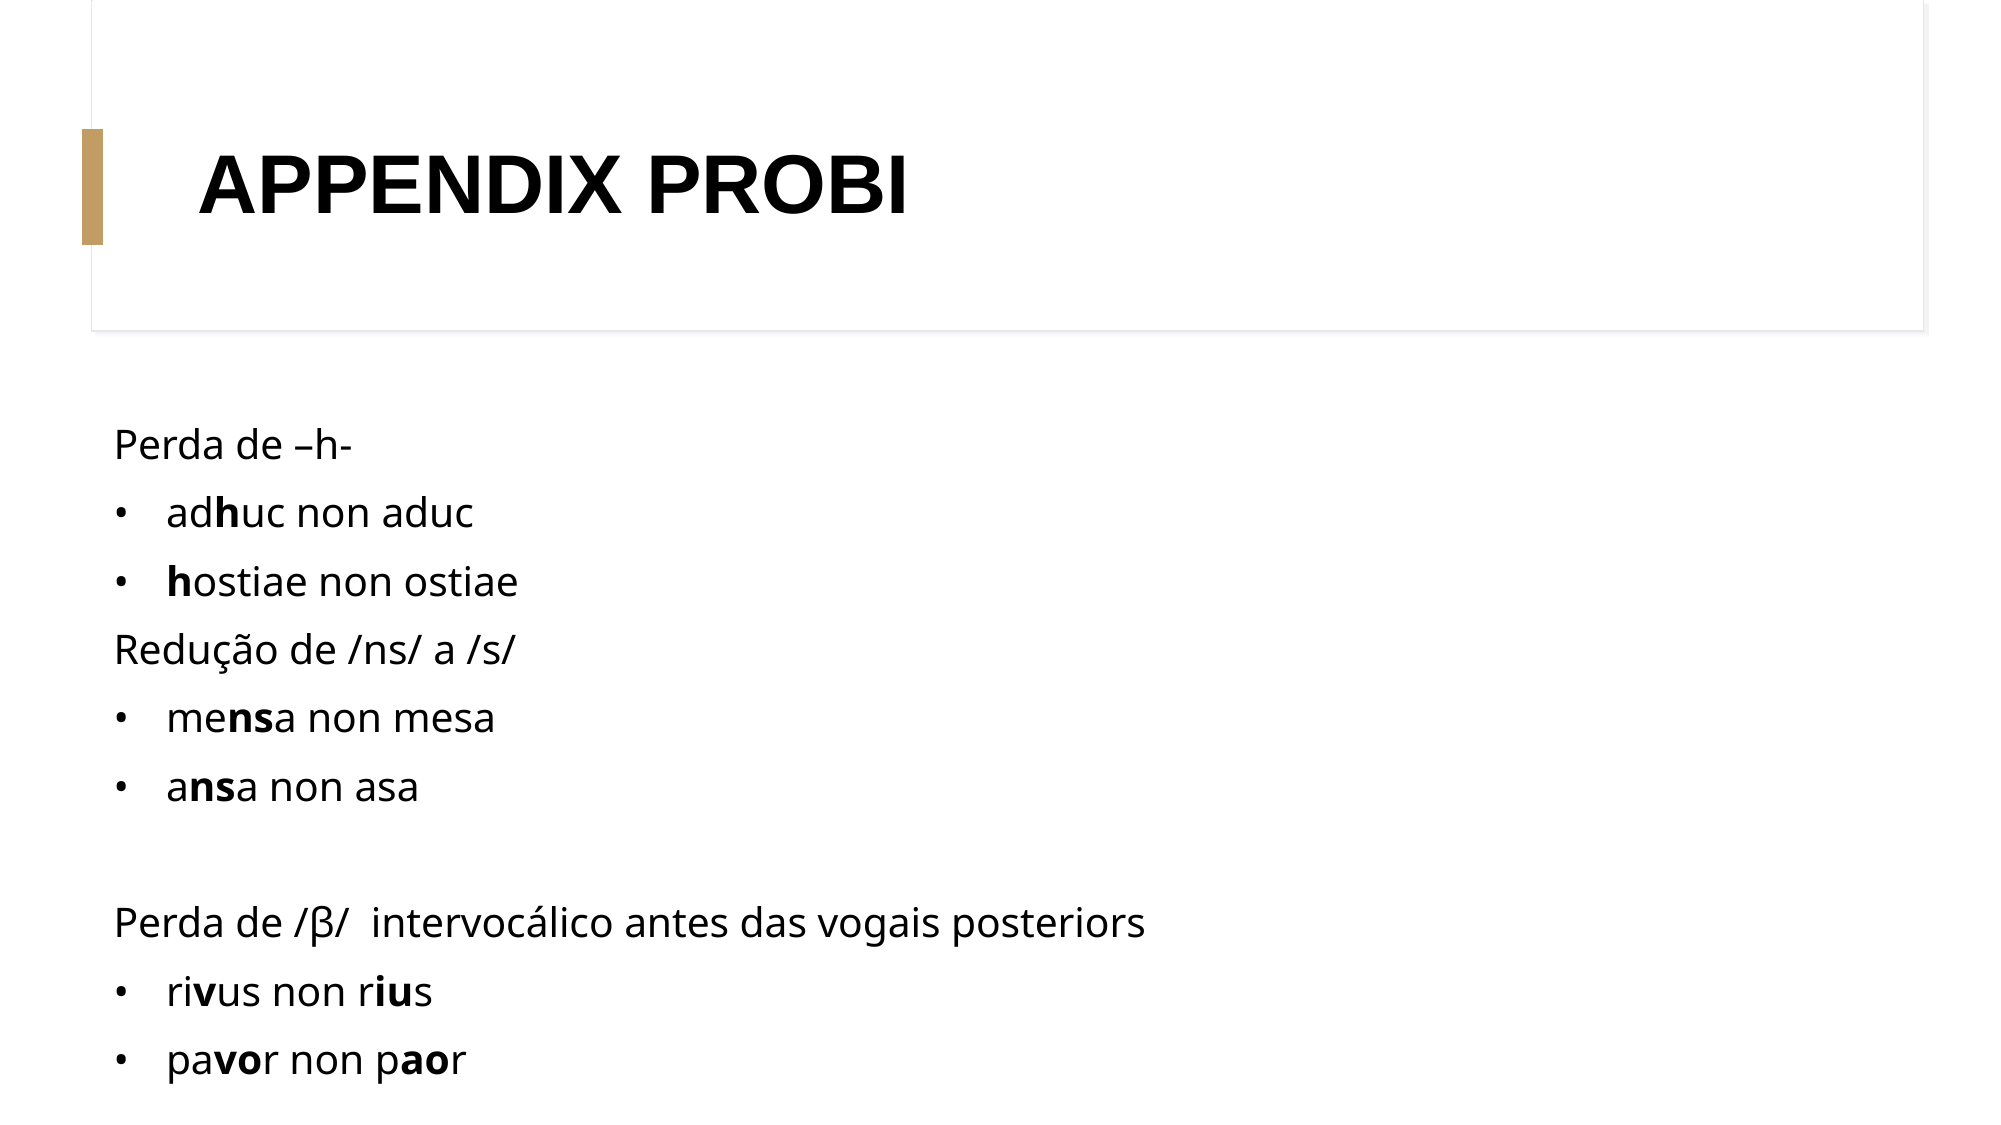

# APPENDIX PROBI
Perda de –h-
•	adhuc non aduc
•	hostiae non ostiae
Redução de /ns/ a /s/
•	mensa non mesa
•	ansa non asa
Perda de /β/ intervocálico antes das vogais posteriors
•	rivus non rius
•	pavor non paor